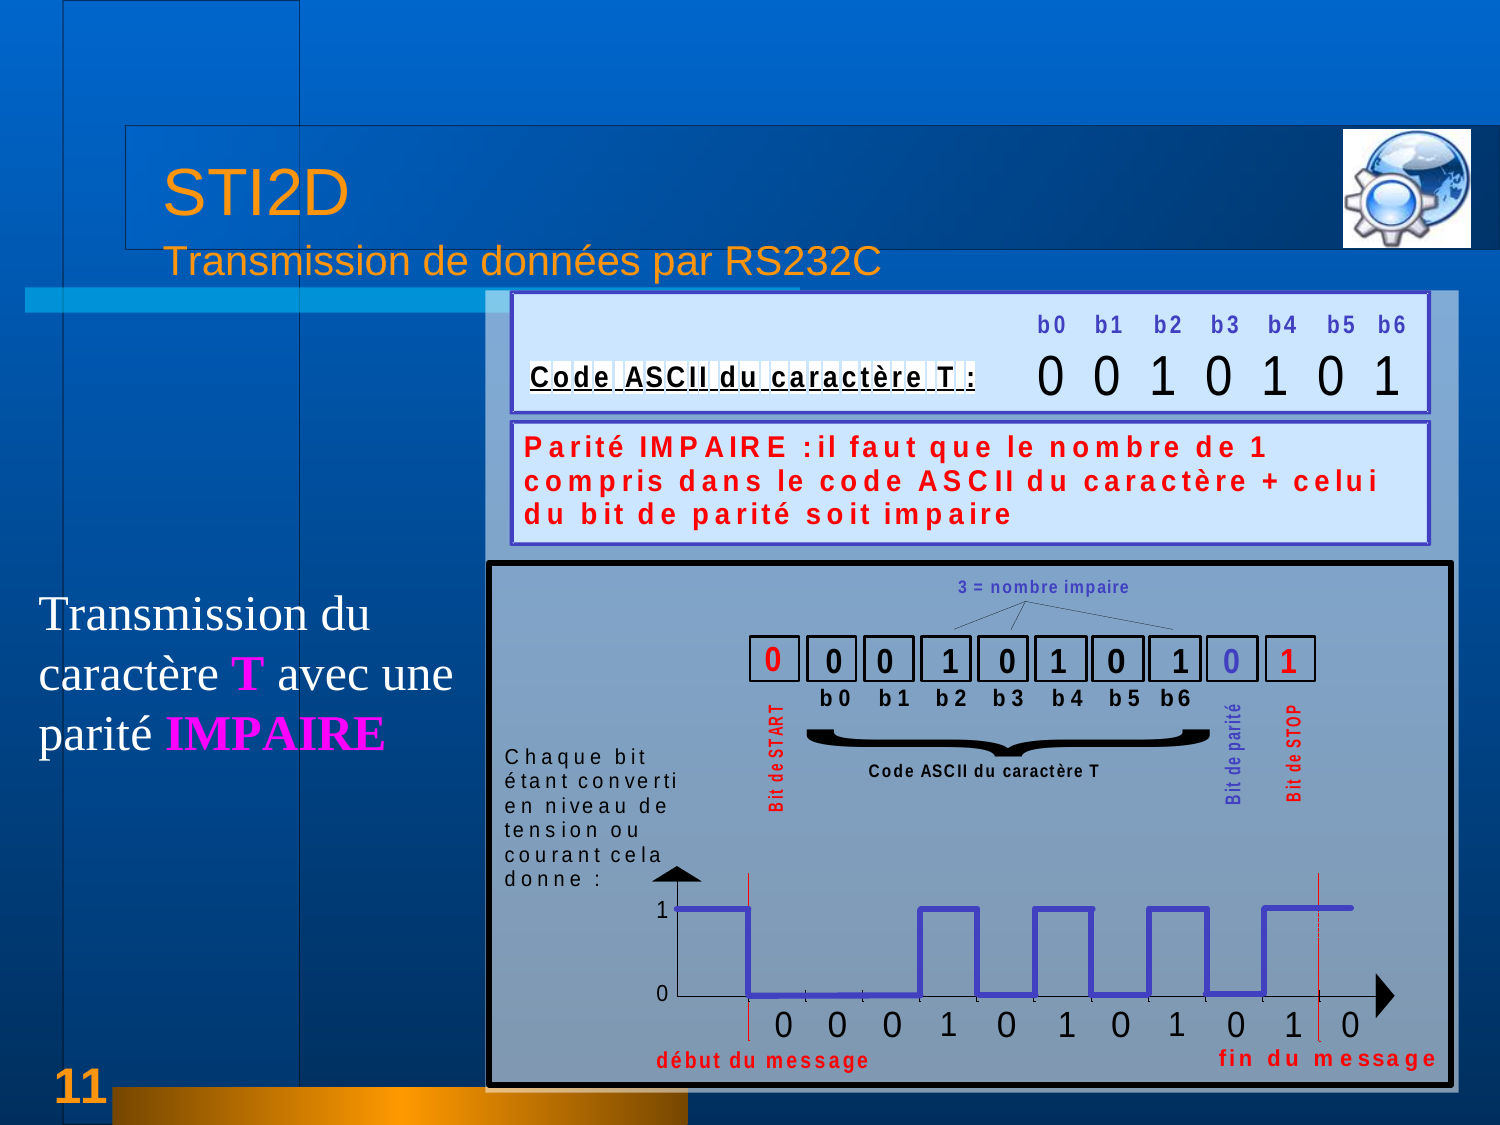

Transmission du caractère T avec une parité IMPAIRE